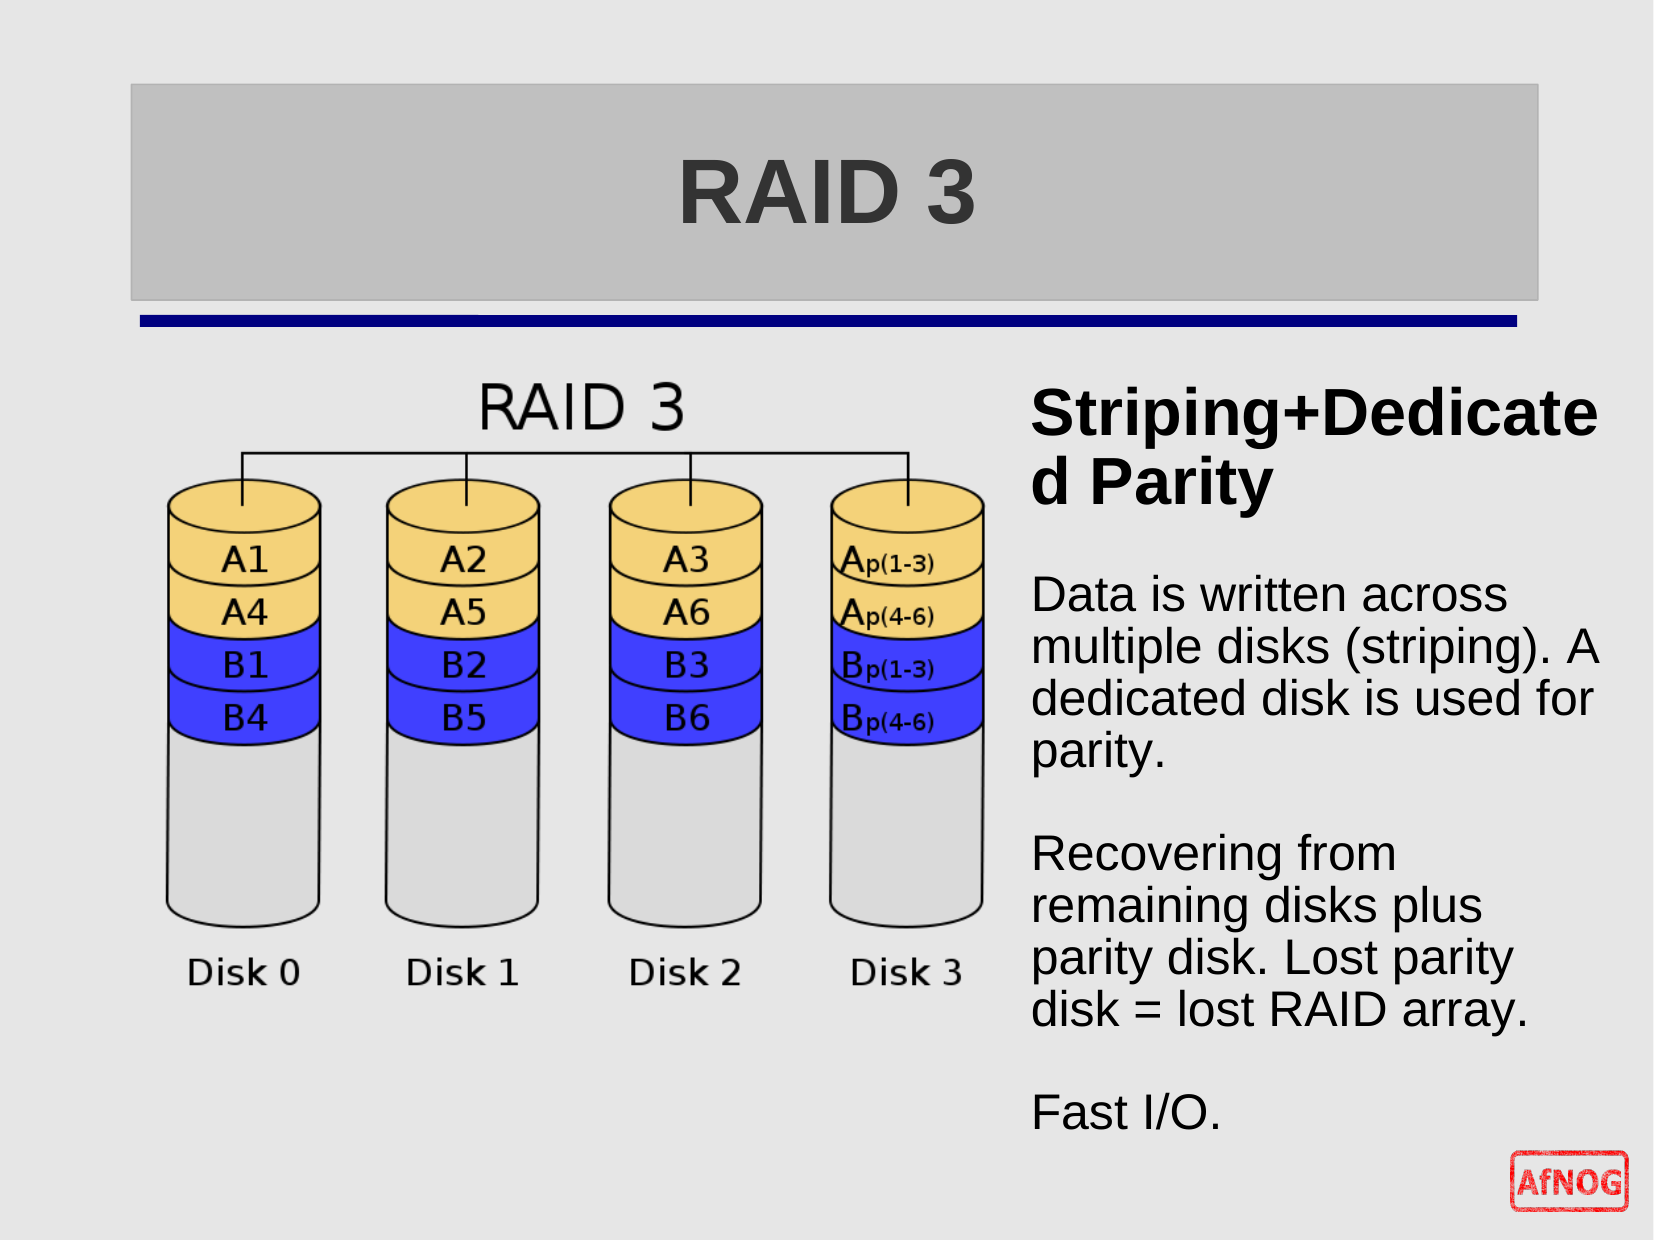

RAID 3
Striping+Dedicated Parity
Data is written across multiple disks (striping). A dedicated disk is used for parity.
Recovering from remaining disks plus parity disk. Lost parity disk = lost RAID array.
Fast I/O.